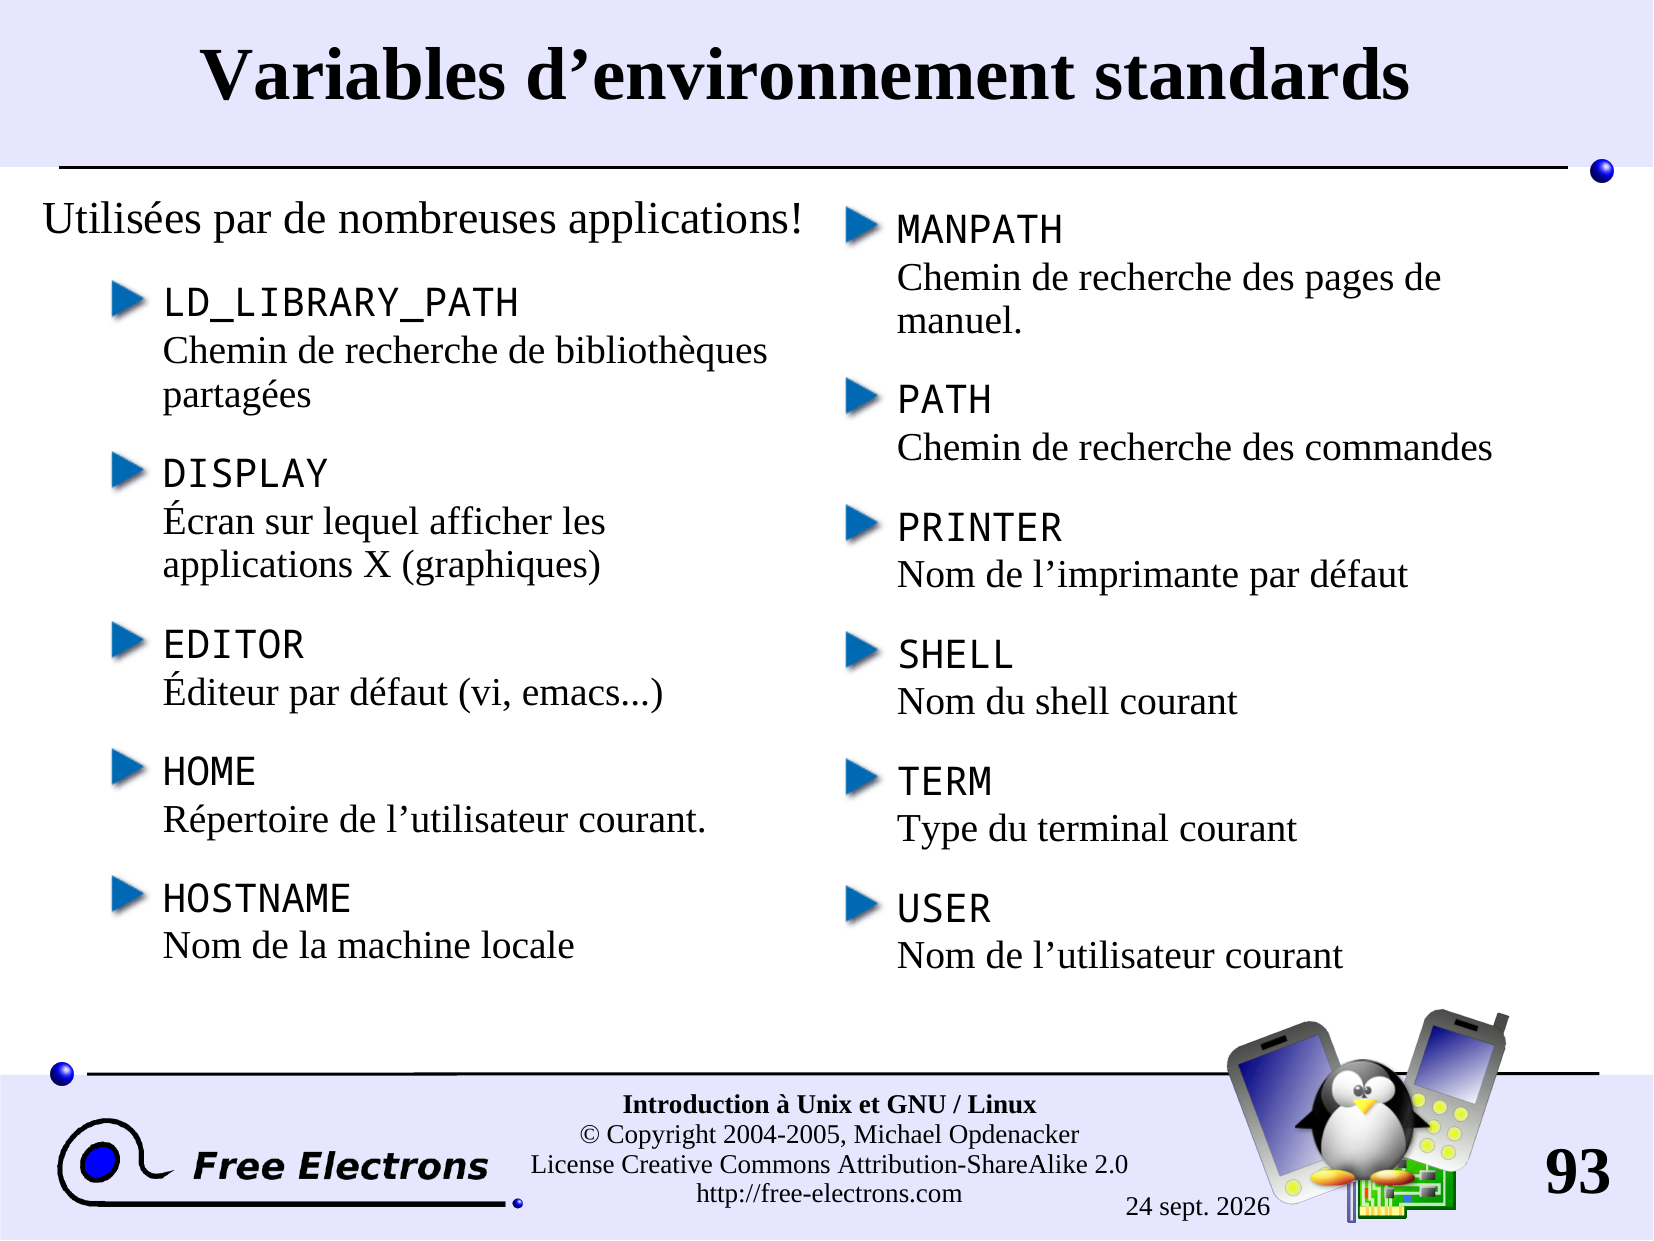

# Variables d’environnement standards
Utilisées par de nombreuses applications!
MANPATH
Chemin de recherche des pages de manuel.
PATH
Chemin de recherche des commandes
PRINTER
Nom de l’imprimante par défaut
SHELL
Nom du shell courant
TERM
Type du terminal courant
USER
Nom de l’utilisateur courant
LD_LIBRARY_PATH
Chemin de recherche de bibliothèques partagées
DISPLAY
Écran sur lequel afficher les applications X (graphiques)
EDITOR
Éditeur par défaut (vi, emacs...)
HOME
Répertoire de l’utilisateur courant.
HOSTNAME
Nom de la machine locale